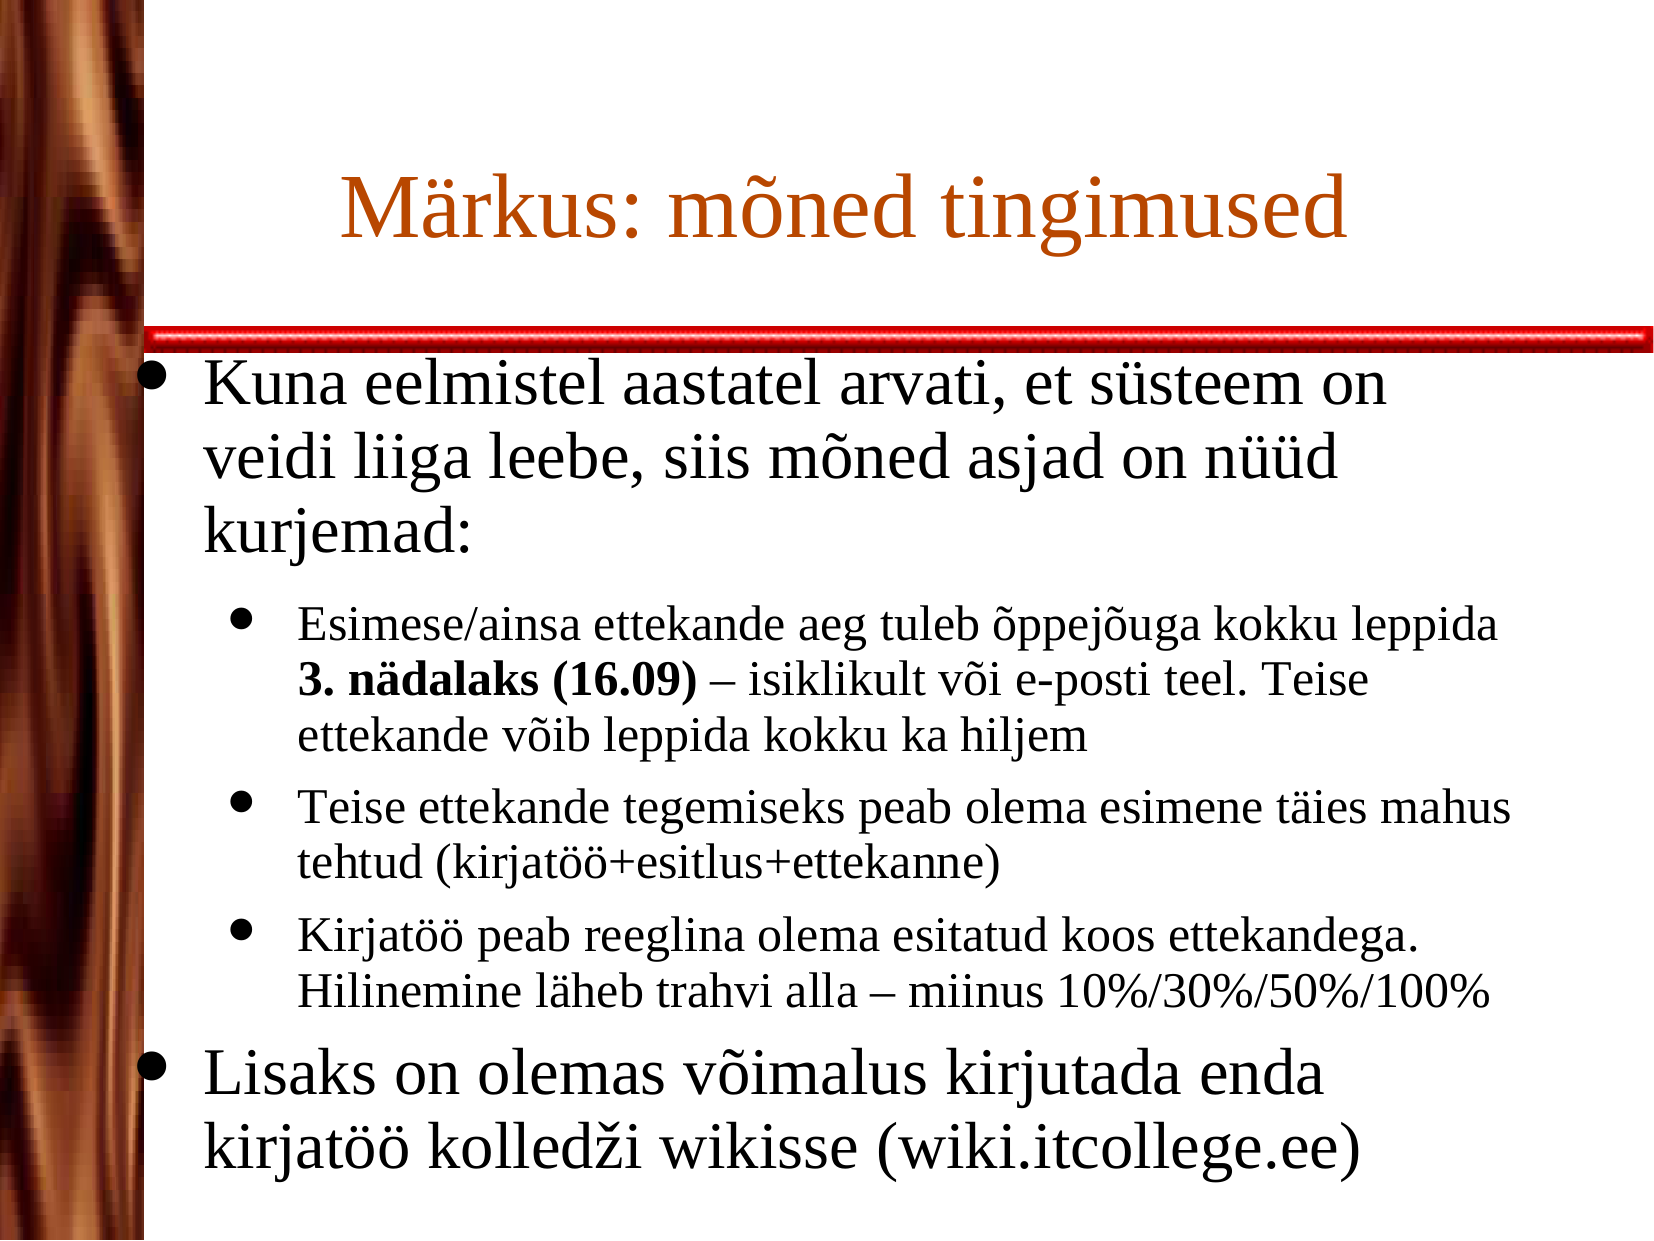

# Märkus: mõned tingimused
Kuna eelmistel aastatel arvati, et süsteem on veidi liiga leebe, siis mõned asjad on nüüd kurjemad:
Esimese/ainsa ettekande aeg tuleb õppejõuga kokku leppida 3. nädalaks (16.09) – isiklikult või e-posti teel. Teise ettekande võib leppida kokku ka hiljem
Teise ettekande tegemiseks peab olema esimene täies mahus tehtud (kirjatöö+esitlus+ettekanne)
Kirjatöö peab reeglina olema esitatud koos ettekandega. Hilinemine läheb trahvi alla – miinus 10%/30%/50%/100%
Lisaks on olemas võimalus kirjutada enda kirjatöö kolledži wikisse (wiki.itcollege.ee)